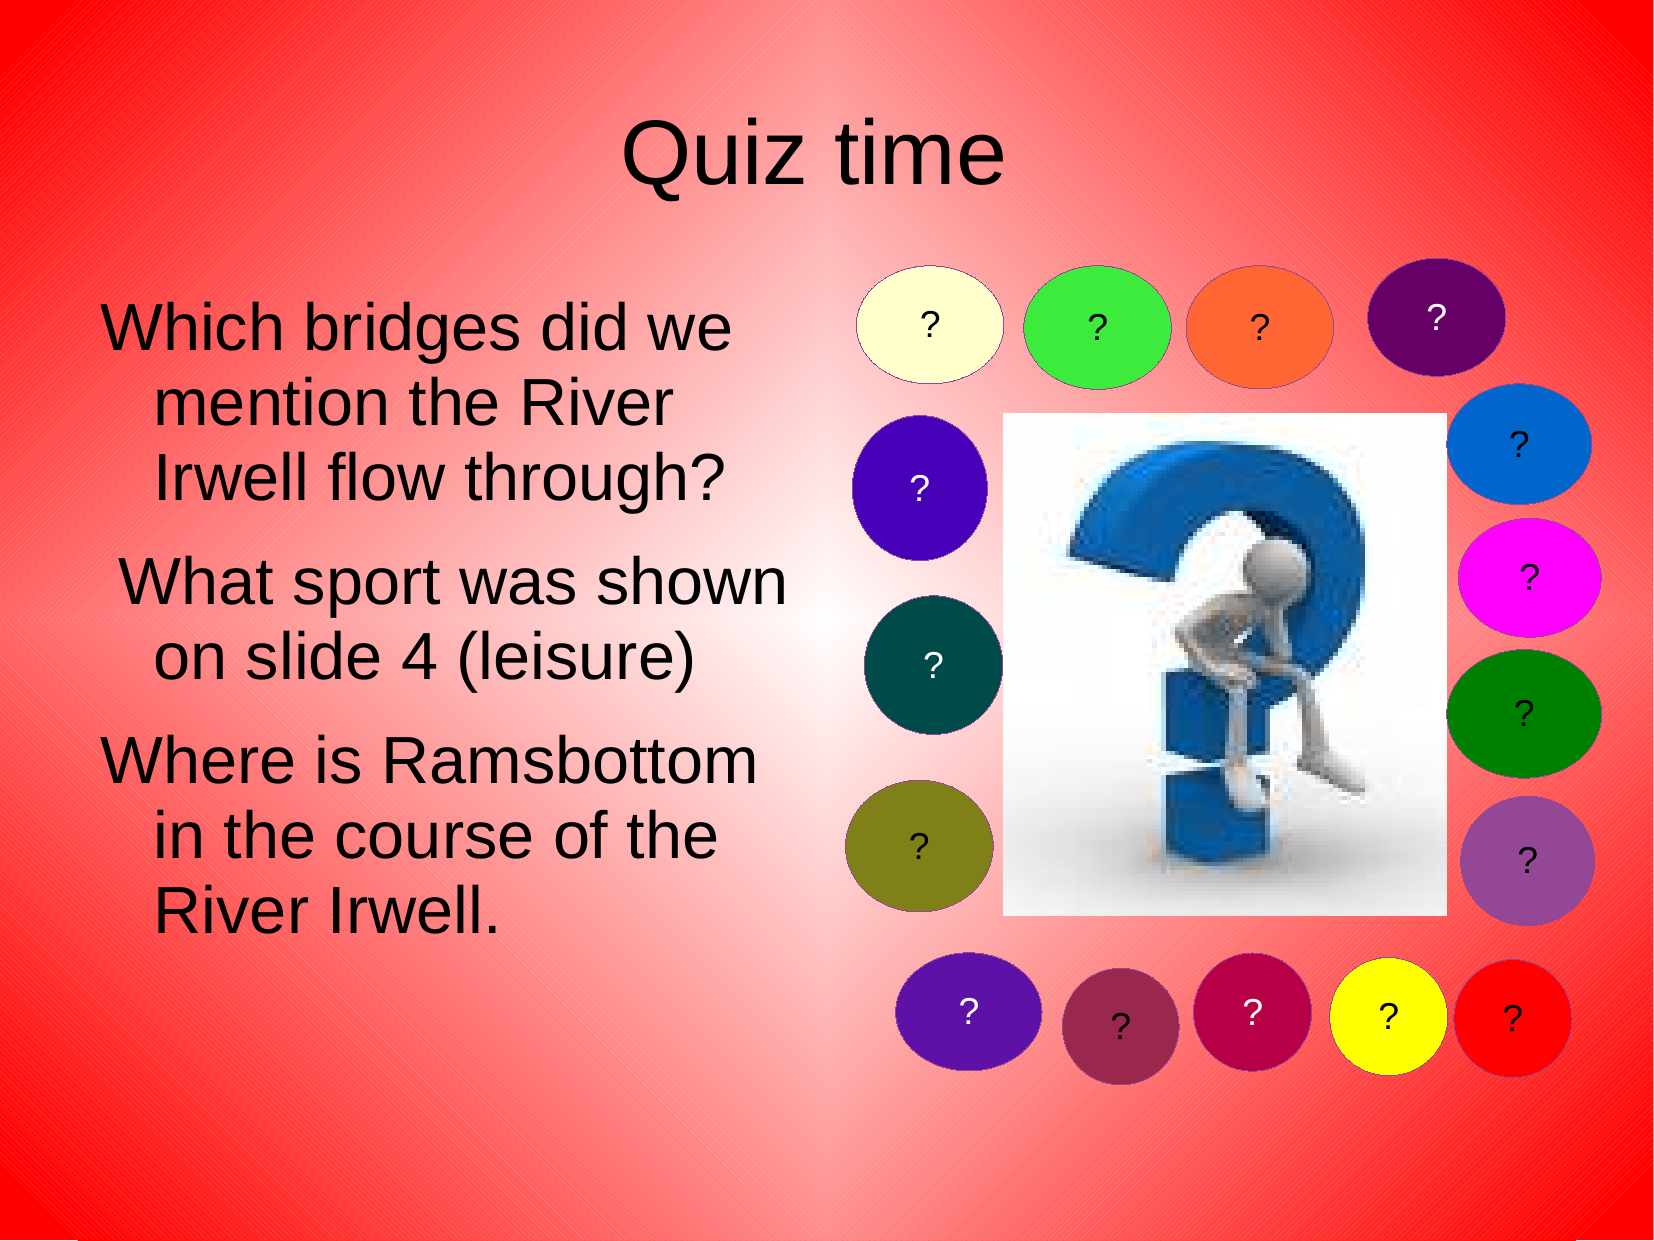

# Quiz time
?
?
?
?
Which bridges did we mention the River Irwell flow through?
 What sport was shown on slide 4 (leisure)
Where is Ramsbottom in the course of the River Irwell.
?
?
?
?
?
?
?
?
?
?
?
?